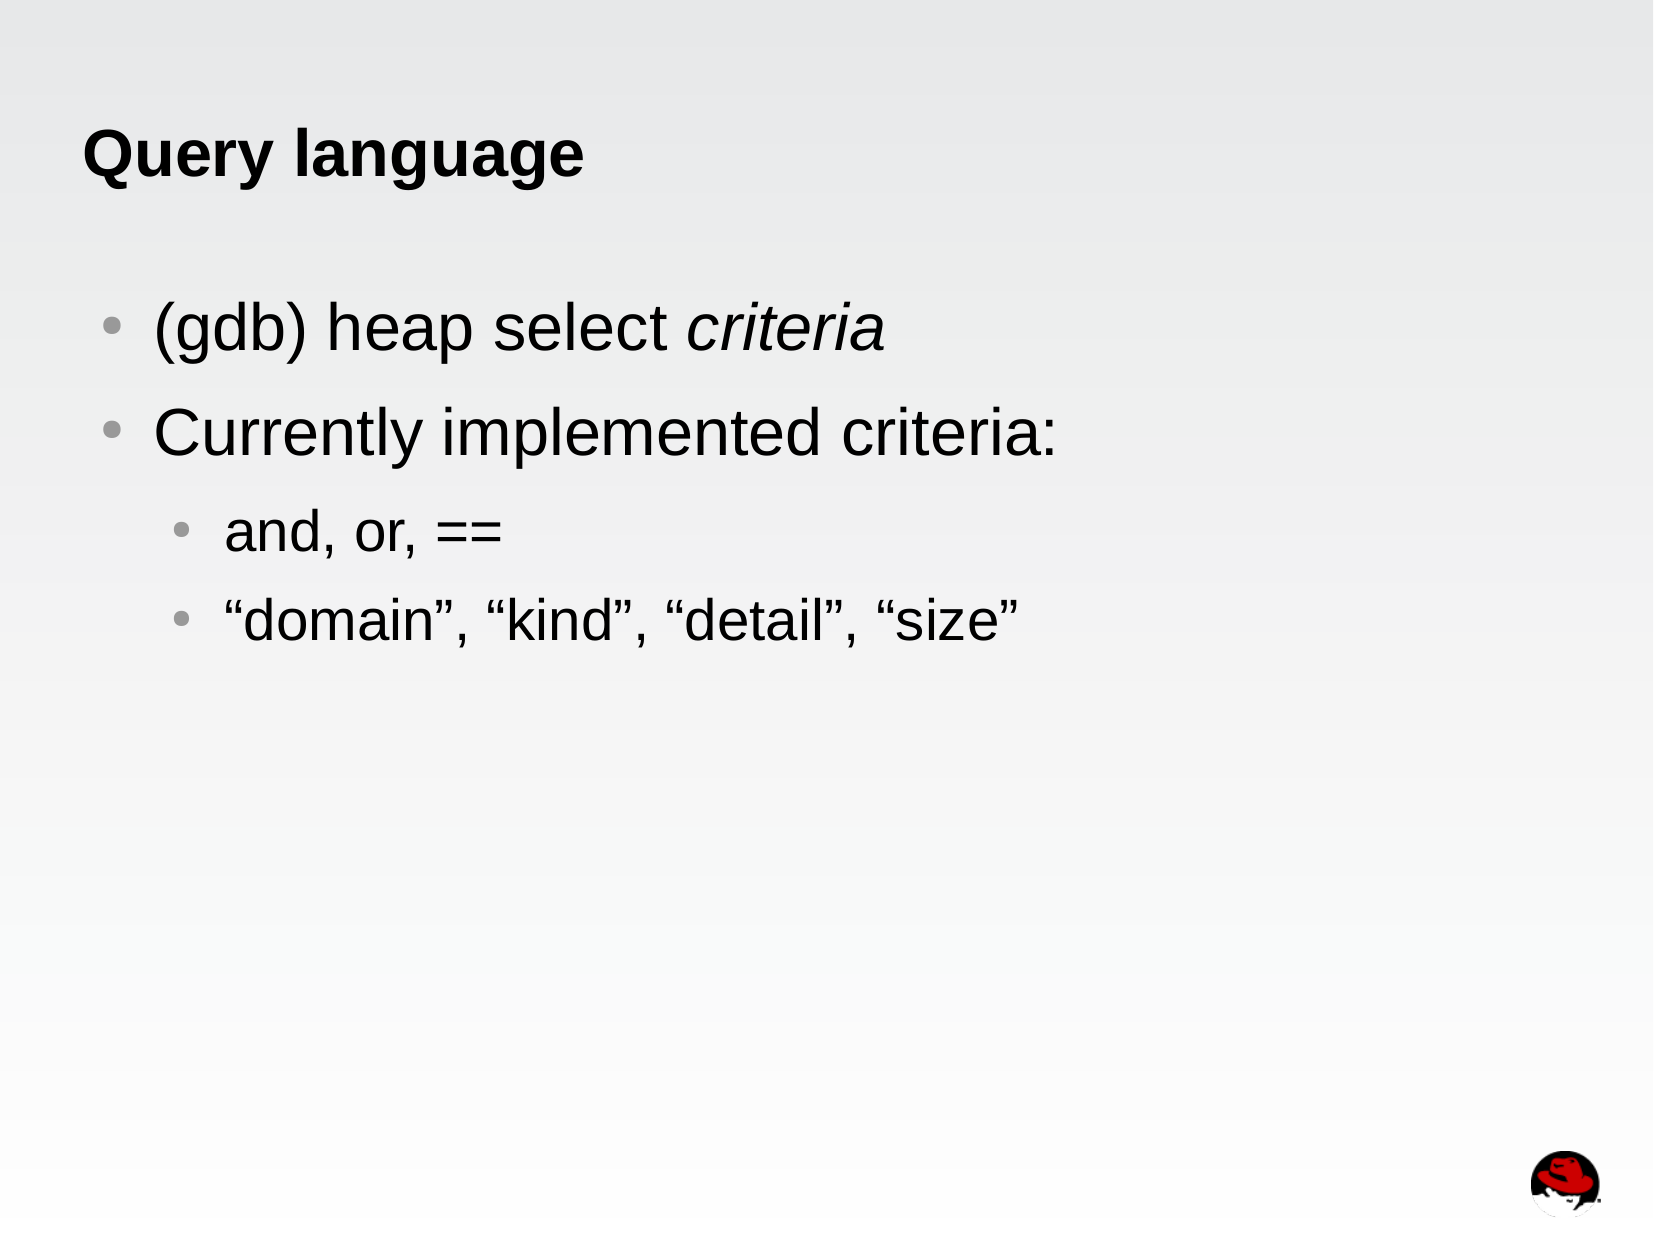

# Query language
(gdb) heap select criteria
Currently implemented criteria:
and, or, ==
“domain”, “kind”, “detail”, “size”